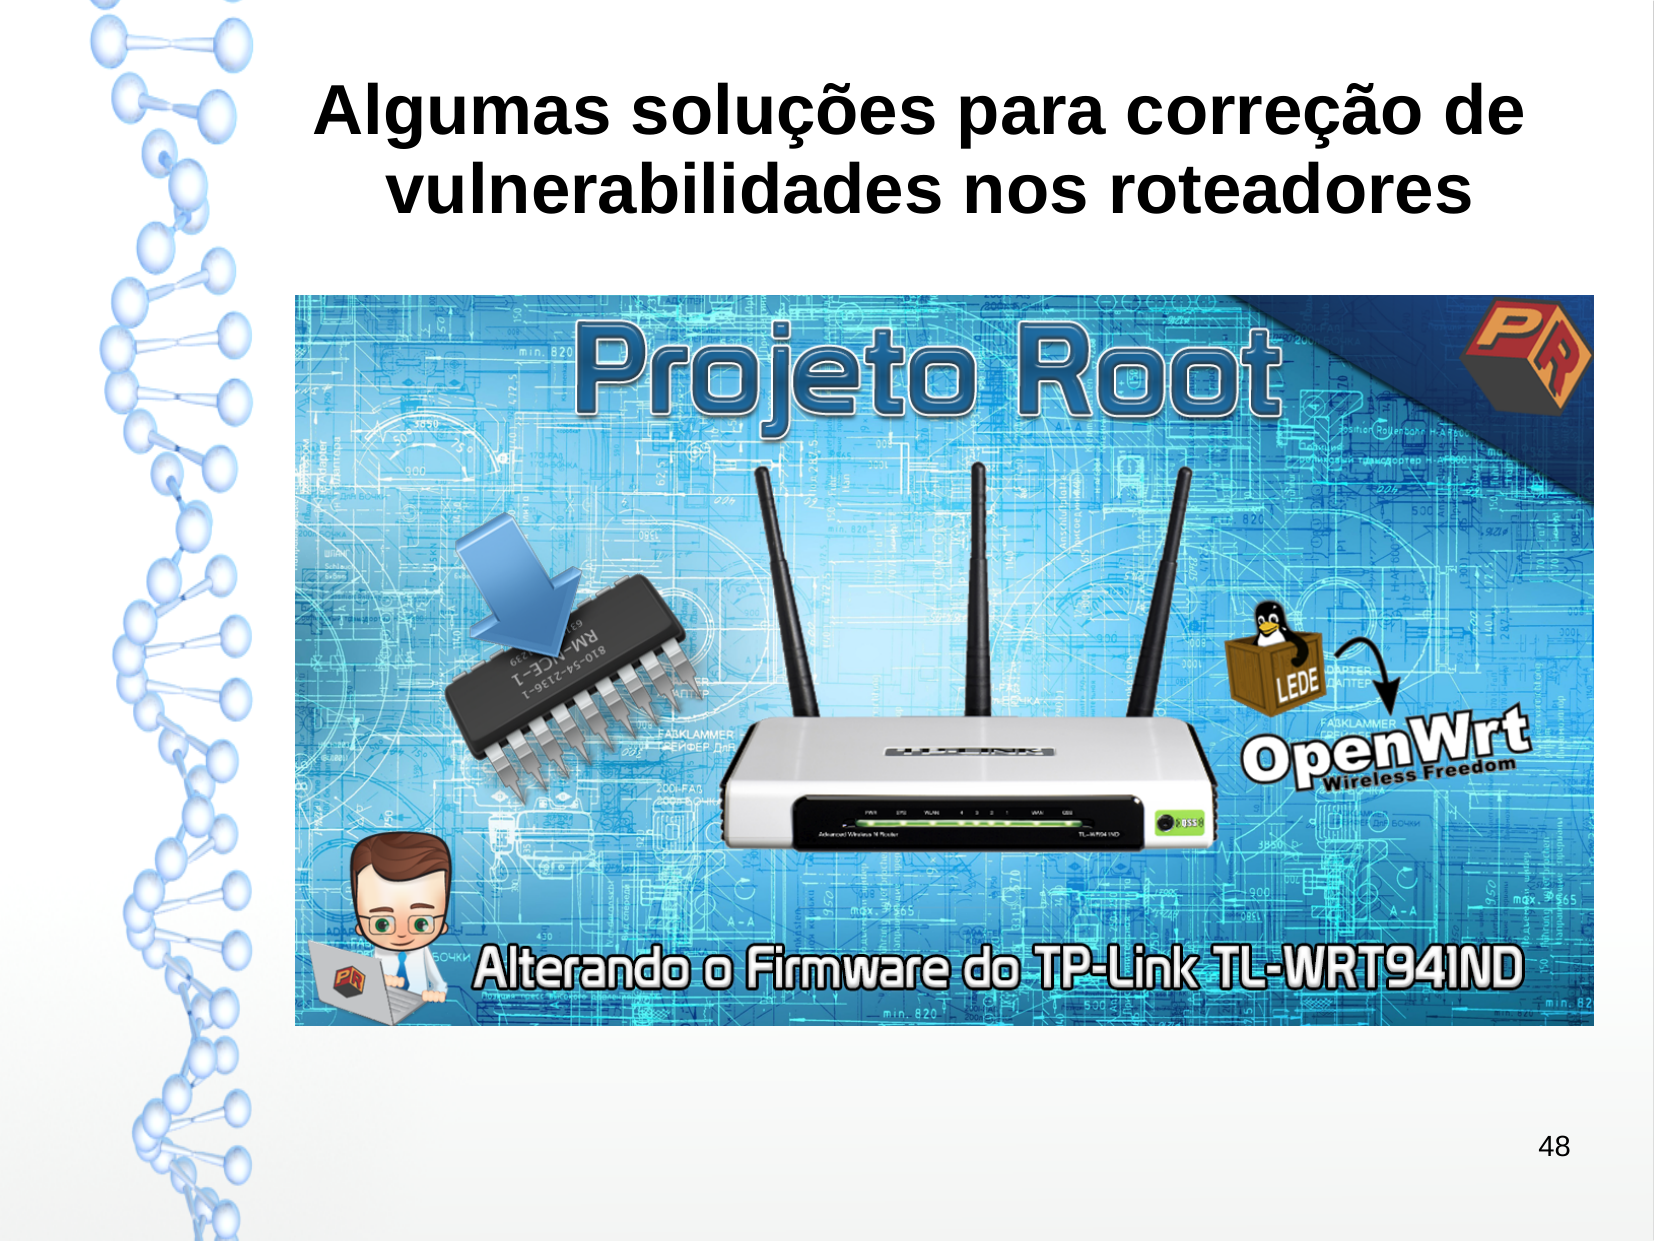

# Algumas soluções para correção de vulnerabilidades nos roteadores
48